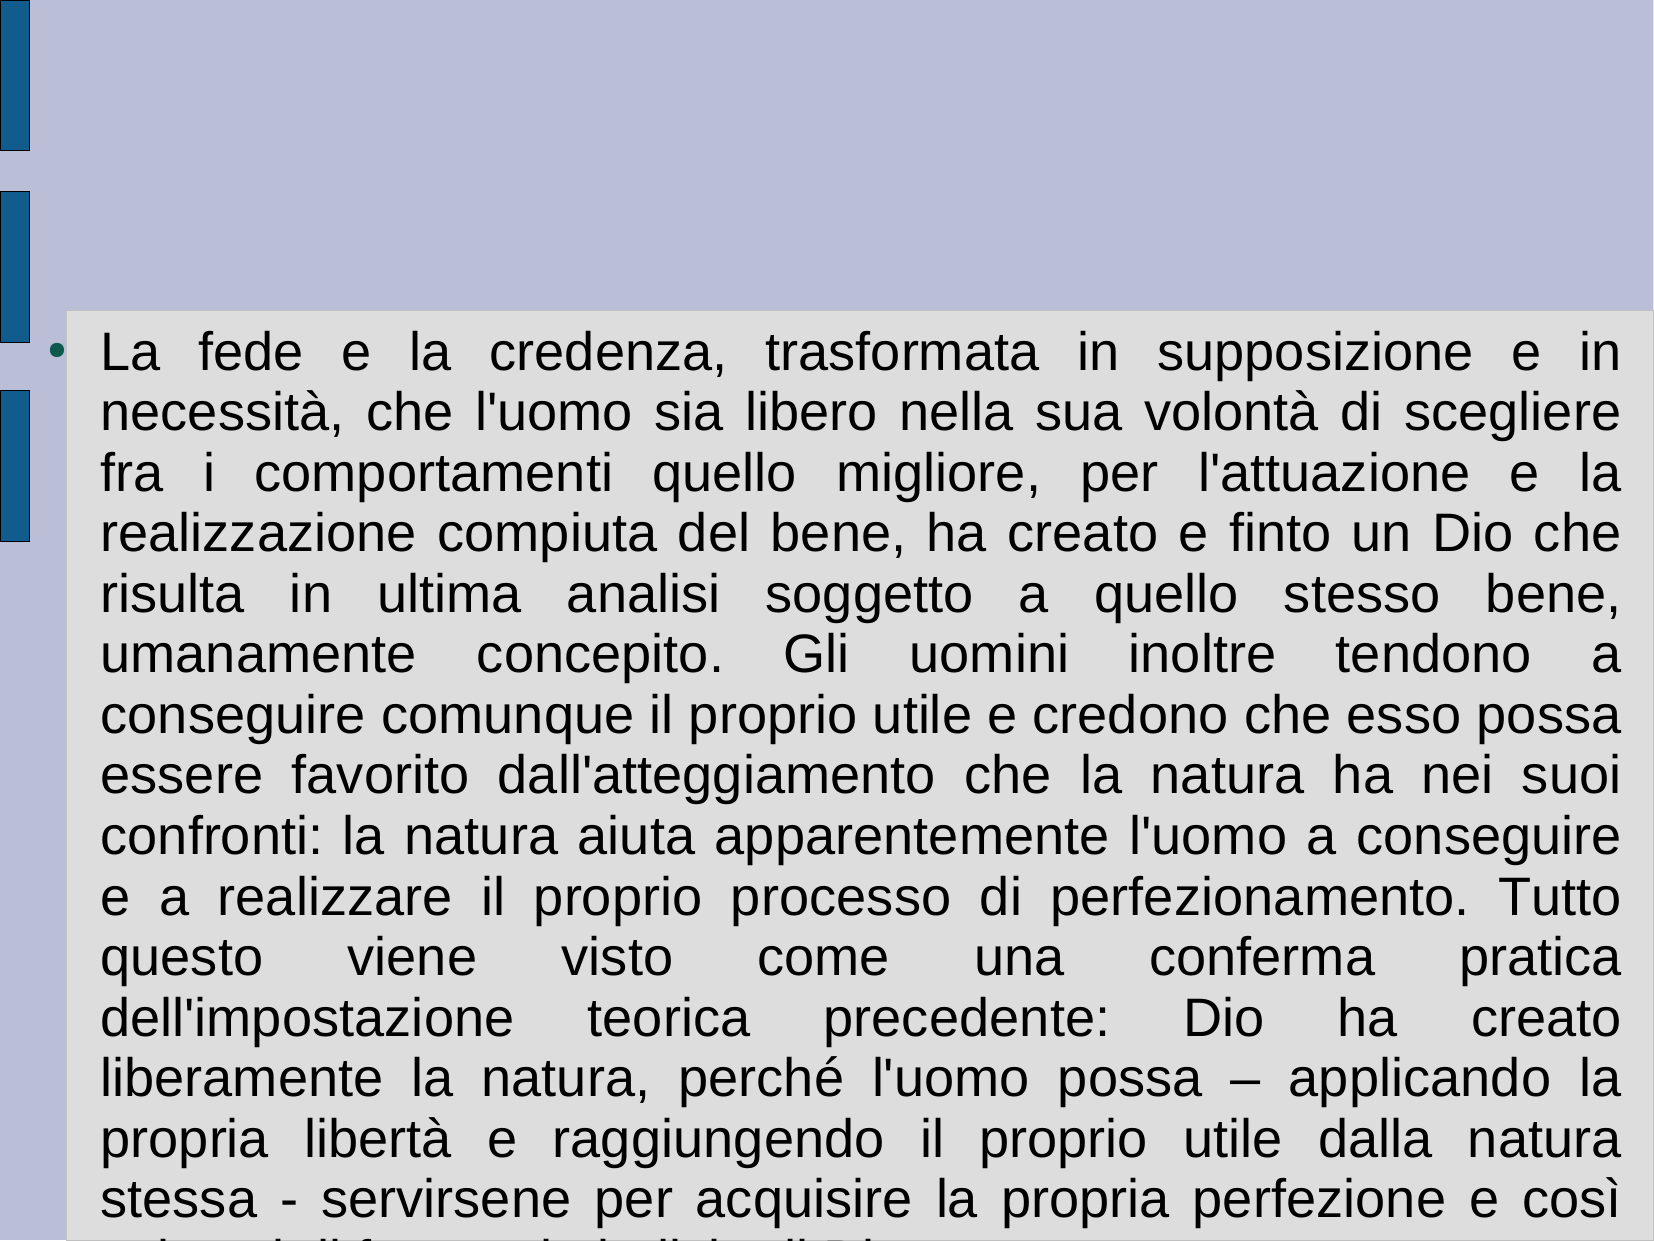

#
La fede e la credenza, trasformata in supposizione e in necessità, che l'uomo sia libero nella sua volontà di scegliere fra i comportamenti quello migliore, per l'attuazione e la realizzazione compiuta del bene, ha creato e finto un Dio che risulta in ultima analisi soggetto a quello stesso bene, umanamente concepito. Gli uomini inoltre tendono a conseguire comunque il proprio utile e credono che esso possa essere favorito dall'atteggiamento che la natura ha nei suoi confronti: la natura aiuta apparentemente l'uomo a conseguire e a realizzare il proprio processo di perfezionamento. Tutto questo viene visto come una conferma pratica dell'impostazione teorica precedente: Dio ha creato liberamente la natura, perché l'uomo possa – applicando la propria libertà e raggiungendo il proprio utile dalla natura stessa - servirsene per acquisire la propria perfezione e così salvarsi di fronte al giudizio di Dio.